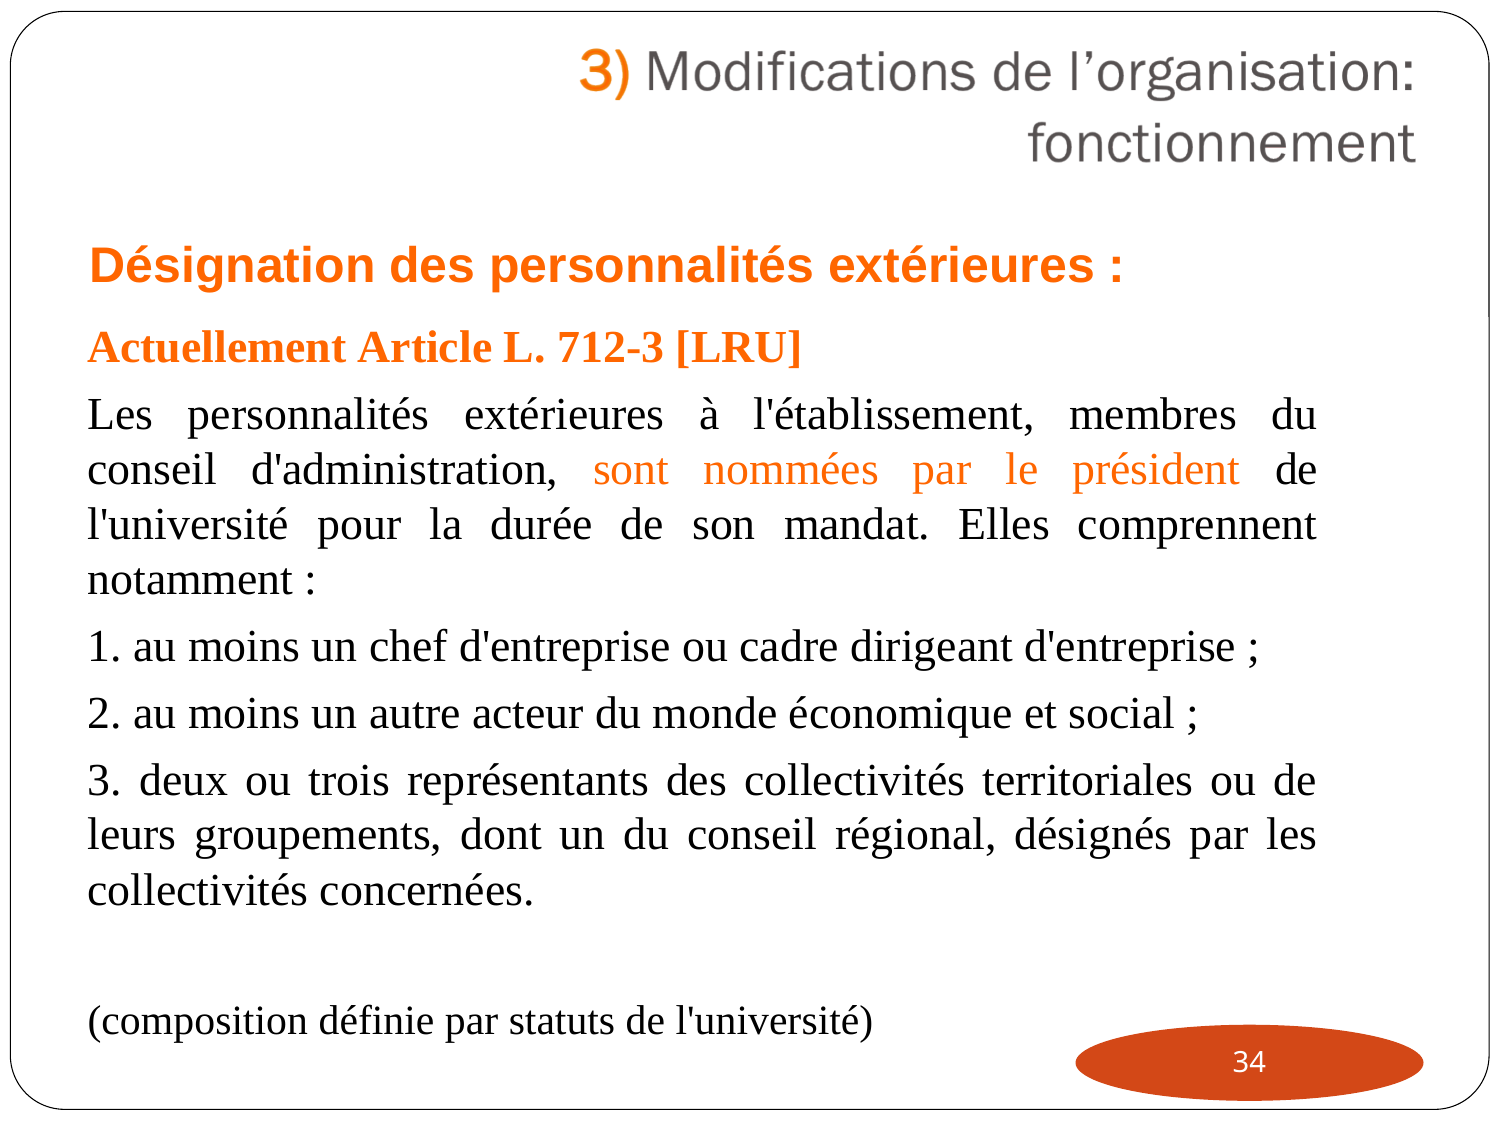

Désignation des personnalités extérieures :
Actuellement Article L. 712-3 [LRU]
Les personnalités extérieures à l'établissement, membres du conseil d'administration, sont nommées par le président de l'université pour la durée de son mandat. Elles comprennent notamment :
1. au moins un chef d'entreprise ou cadre dirigeant d'entreprise ;
2. au moins un autre acteur du monde économique et social ;
3. deux ou trois représentants des collectivités territoriales ou de leurs groupements, dont un du conseil régional, désignés par les collectivités concernées.
(composition définie par statuts de l'université)